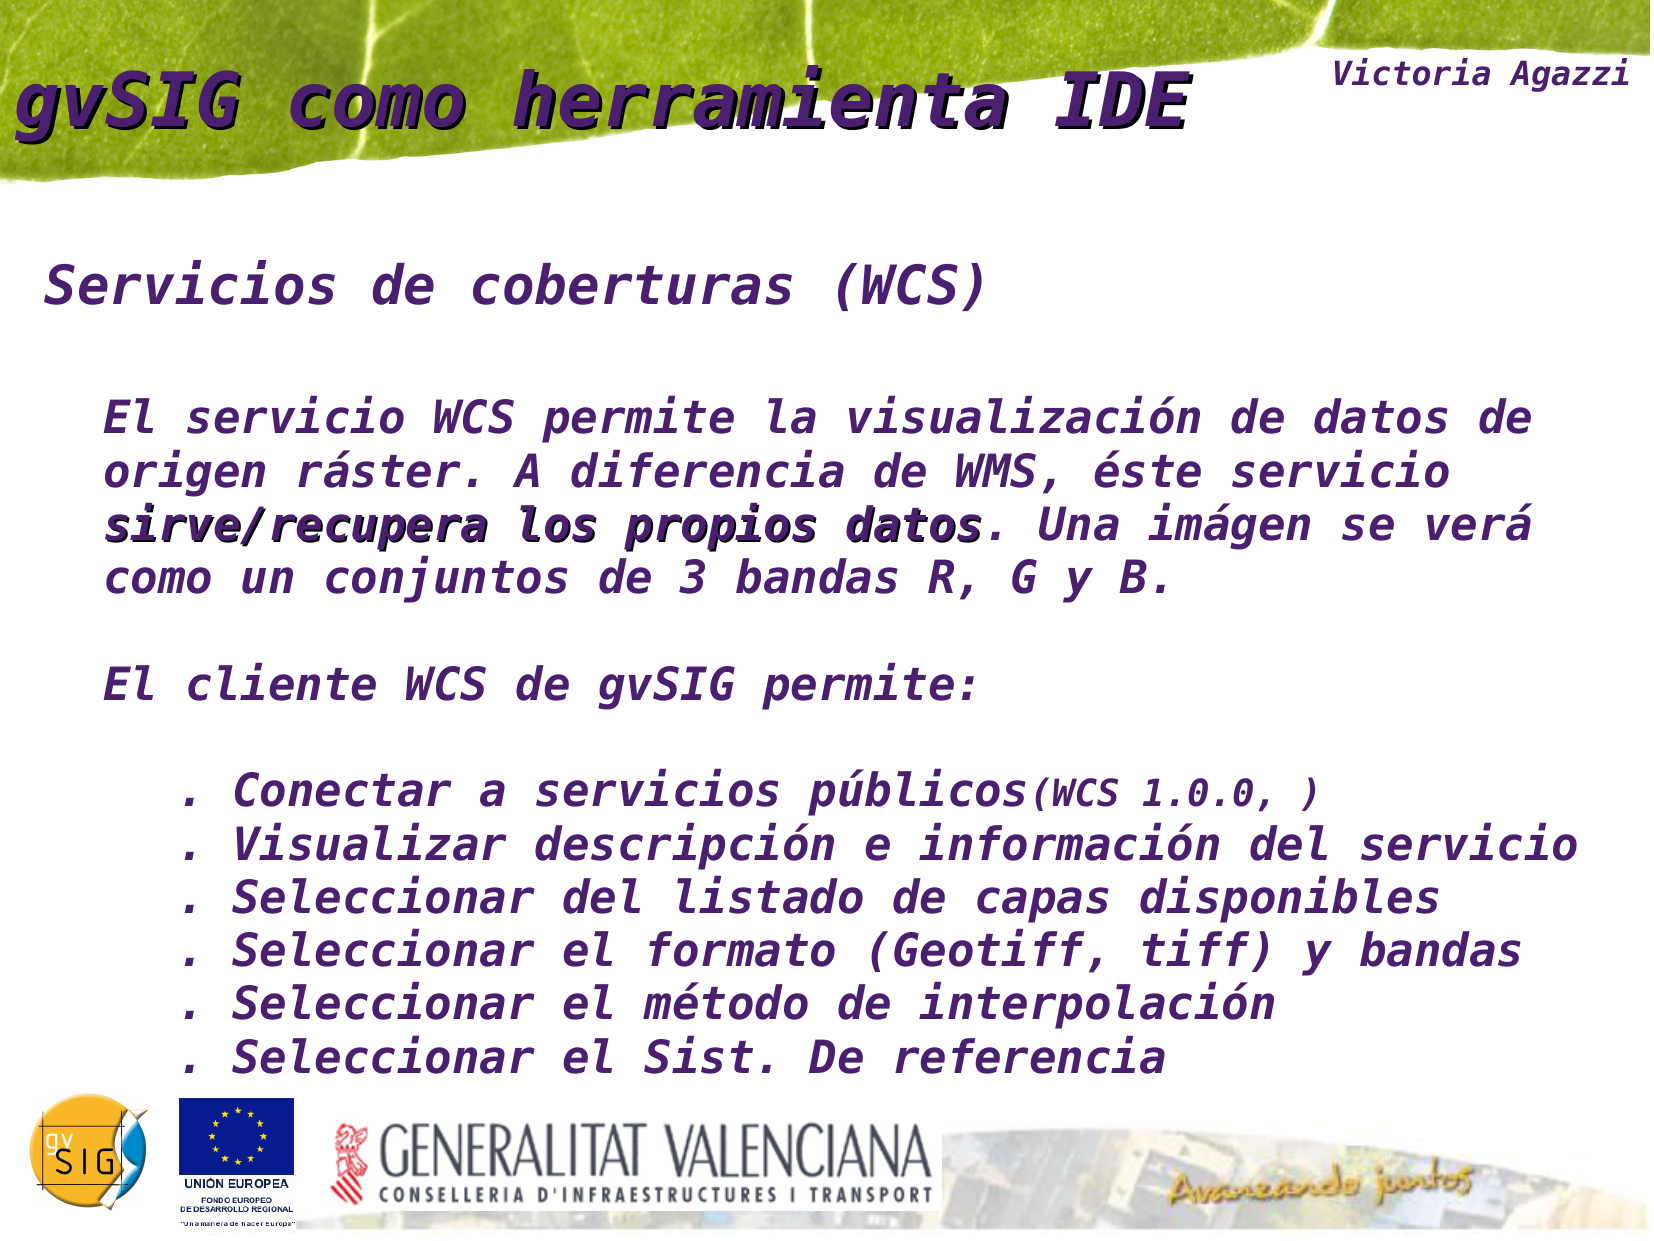

gvSIG como herramienta IDE
Victoria Agazzi
Servicios de coberturas (WCS)
El servicio WCS permite la visualización de datos de origen ráster. A diferencia de WMS, éste servicio sirve/recupera los propios datos. Una imágen se verá como un conjuntos de 3 bandas R, G y B.
El cliente WCS de gvSIG permite:
	. Conectar a servicios públicos(WCS 1.0.0, )
	. Visualizar descripción e información del servicio
	. Seleccionar del listado de capas disponibles
	. Seleccionar el formato (Geotiff, tiff) y bandas
	. Seleccionar el método de interpolación
	. Seleccionar el Sist. De referencia